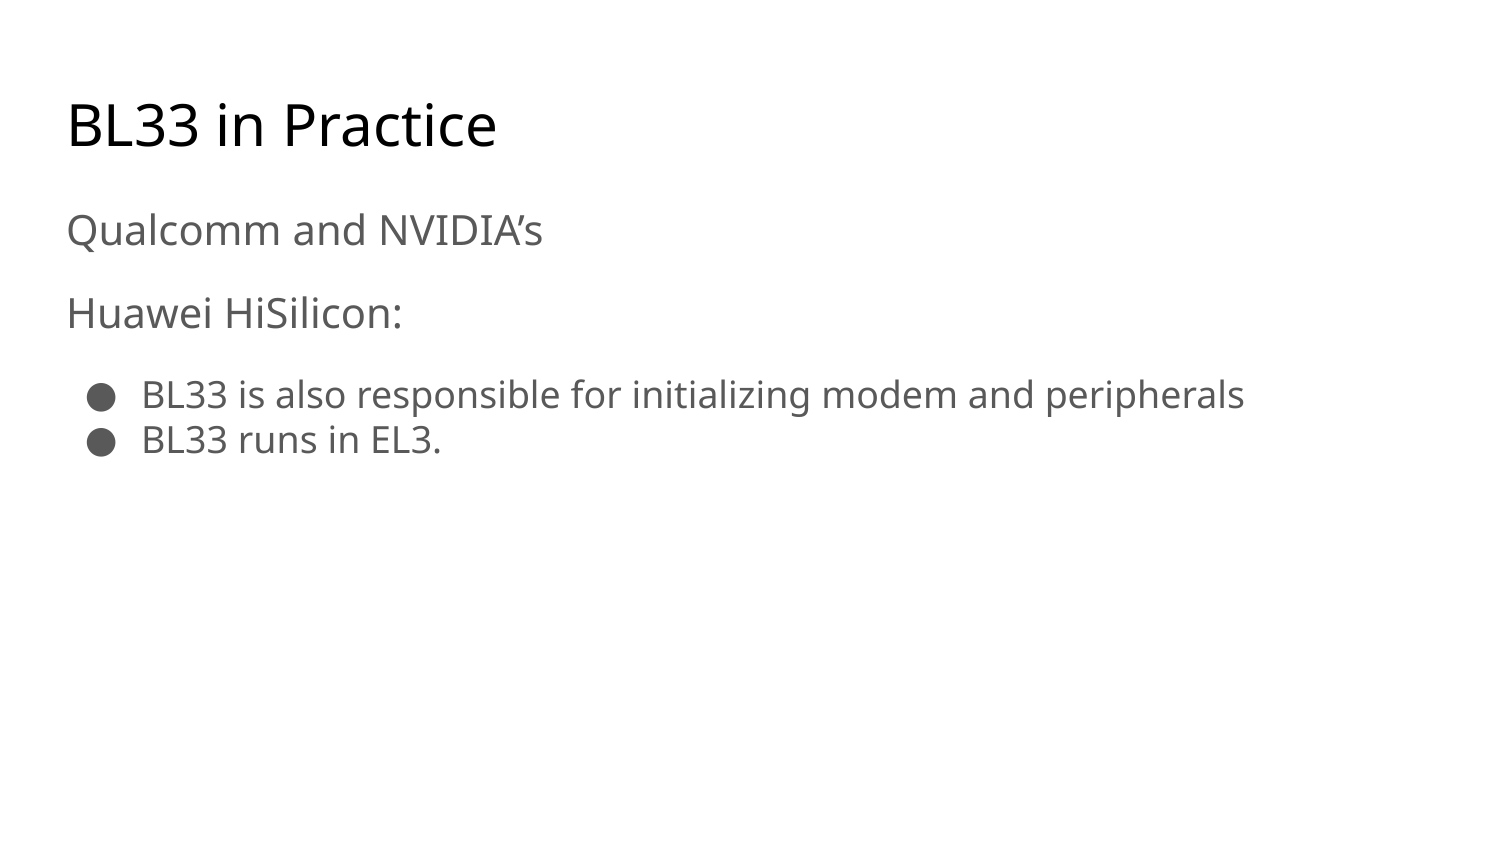

# BL33 in Practice
Qualcomm and NVIDIA’s
Huawei HiSilicon:
BL33 is also responsible for initializing modem and peripherals
BL33 runs in EL3.